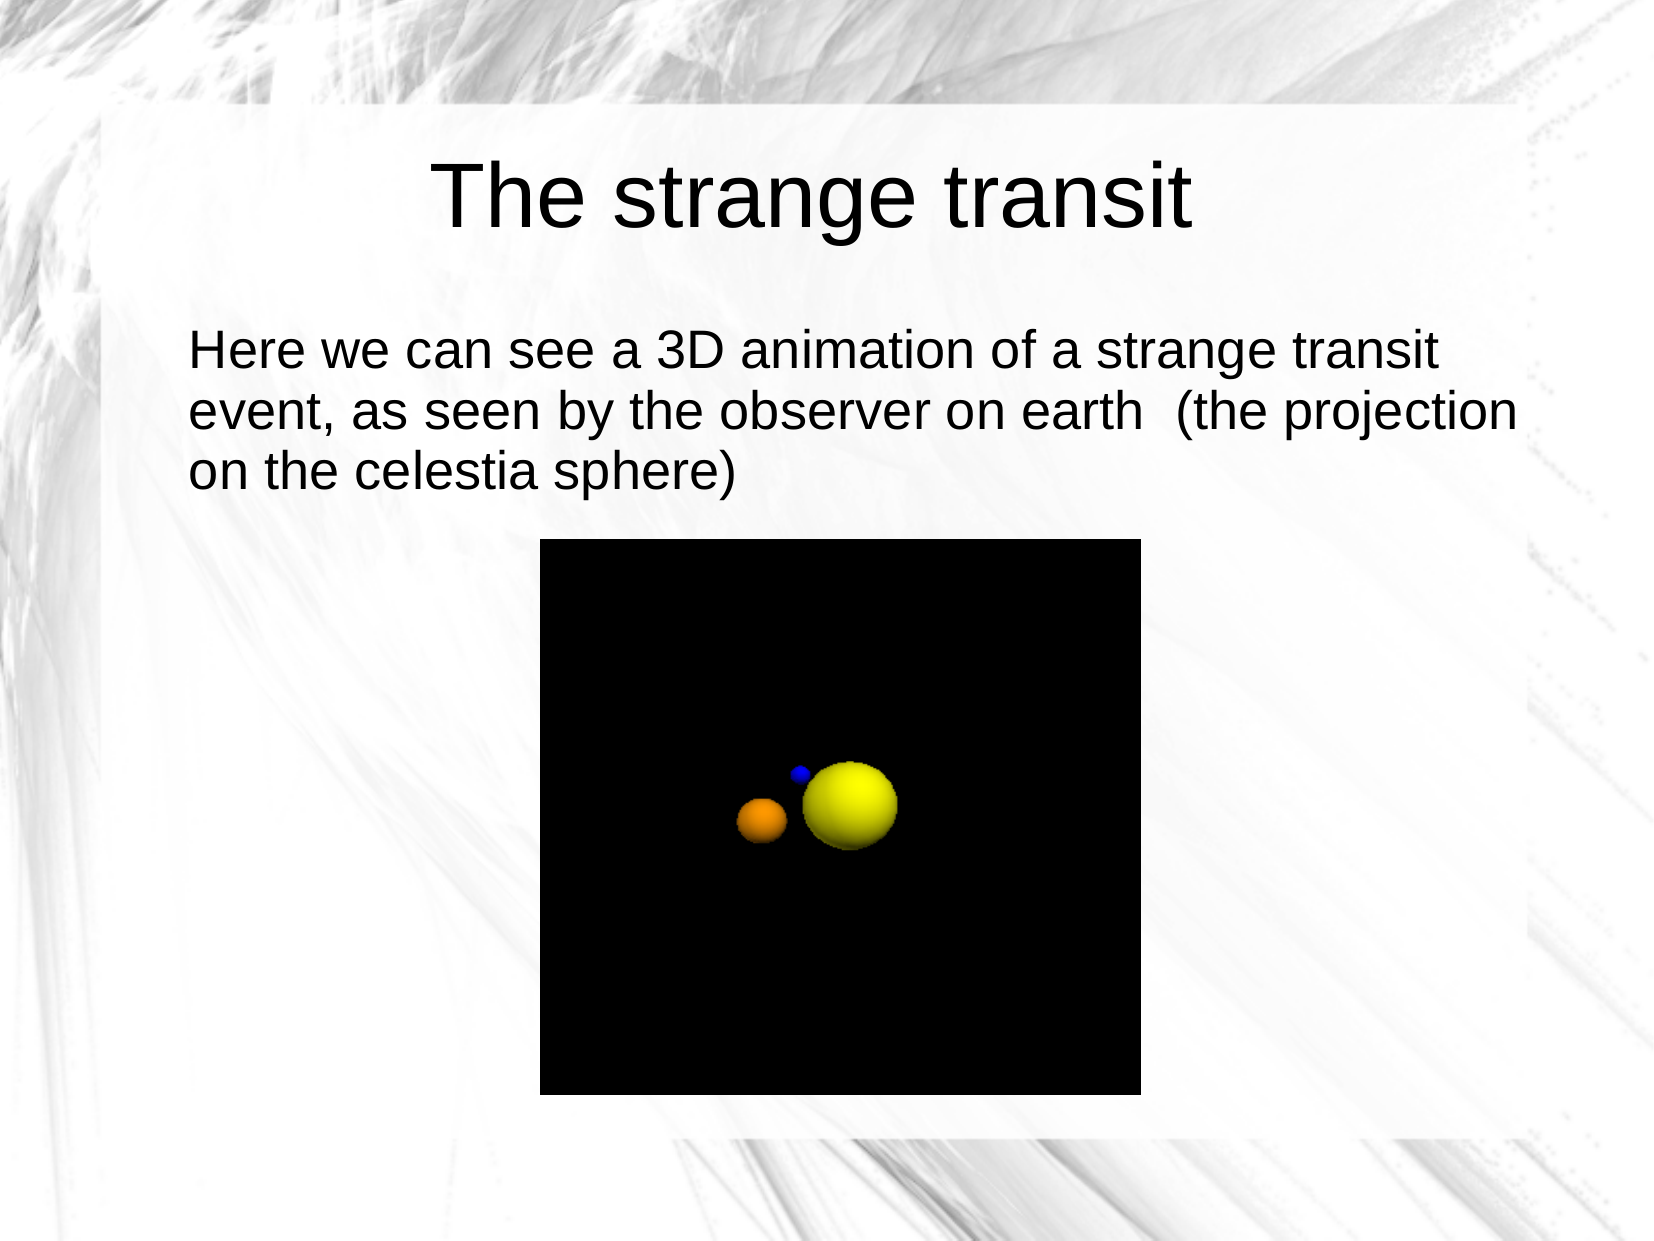

# The strange transit
Here we can see a 3D animation of a strange transit event, as seen by the observer on earth (the projection on the celestia sphere)